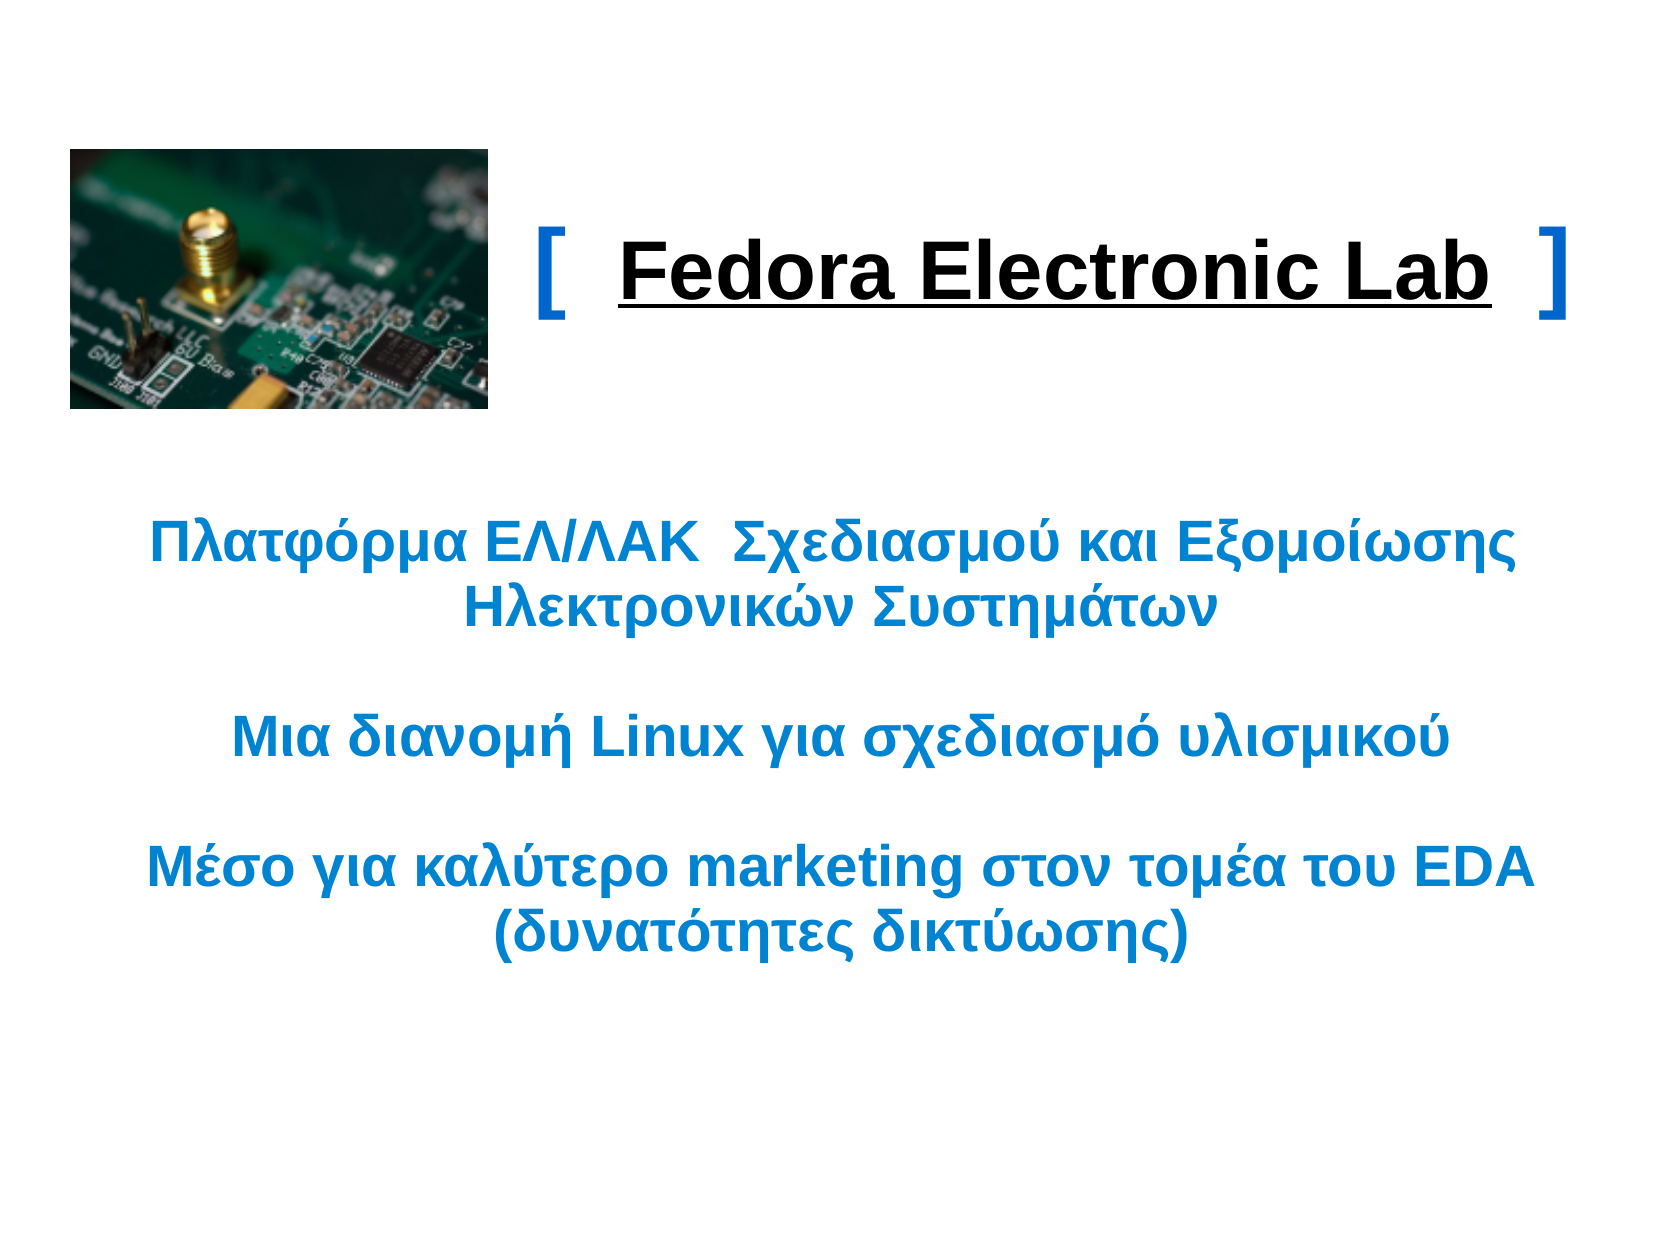

[ Fedora Electronic Lab ]
Πλατφόρμα ΕΛ/ΛΑΚ Σχεδιασμού και Εξομοίωσης
Ηλεκτρονικών Συστημάτων
Μια διανομή Linux για σχεδιασμό υλισμικού
Μέσο για καλύτερο marketing στον τομέα του EDA
(δυνατότητες δικτύωσης)